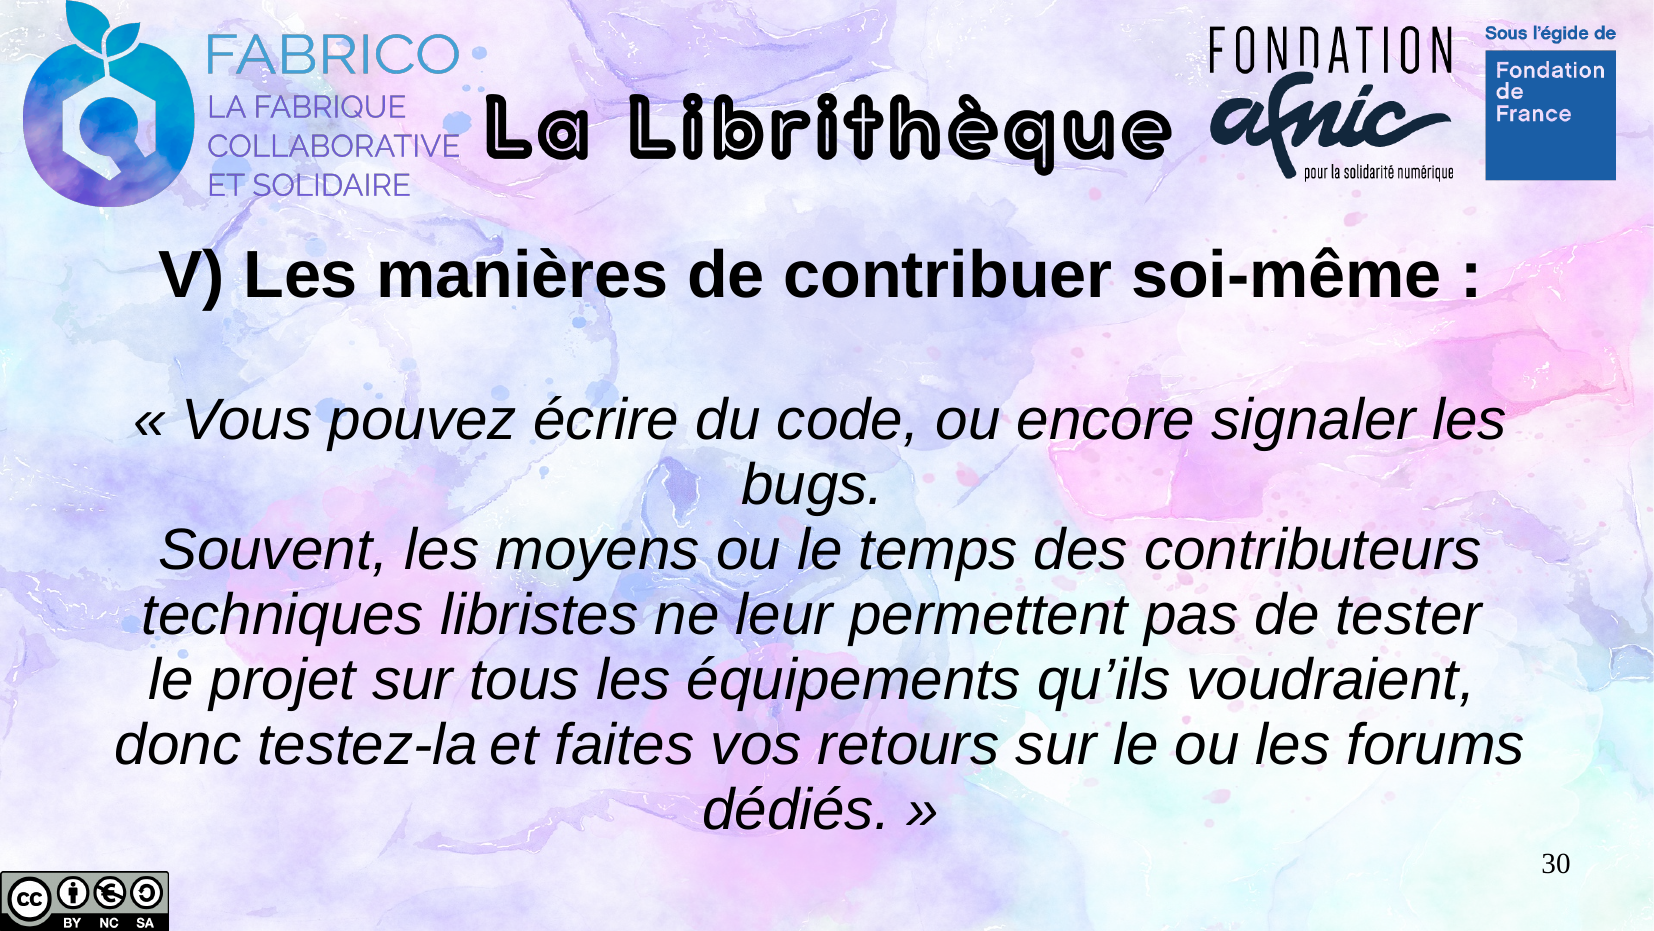

# V) Les manières de contribuer soi-même :
« Vous pouvez écrire du code, ou encore signaler les bugs.
Souvent, les moyens ou le temps des contributeurs techniques libristes ne leur permettent pas de tester
le projet sur tous les équipements qu’ils voudraient,
donc testez-la et faites vos retours sur le ou les forums dédiés. »
30